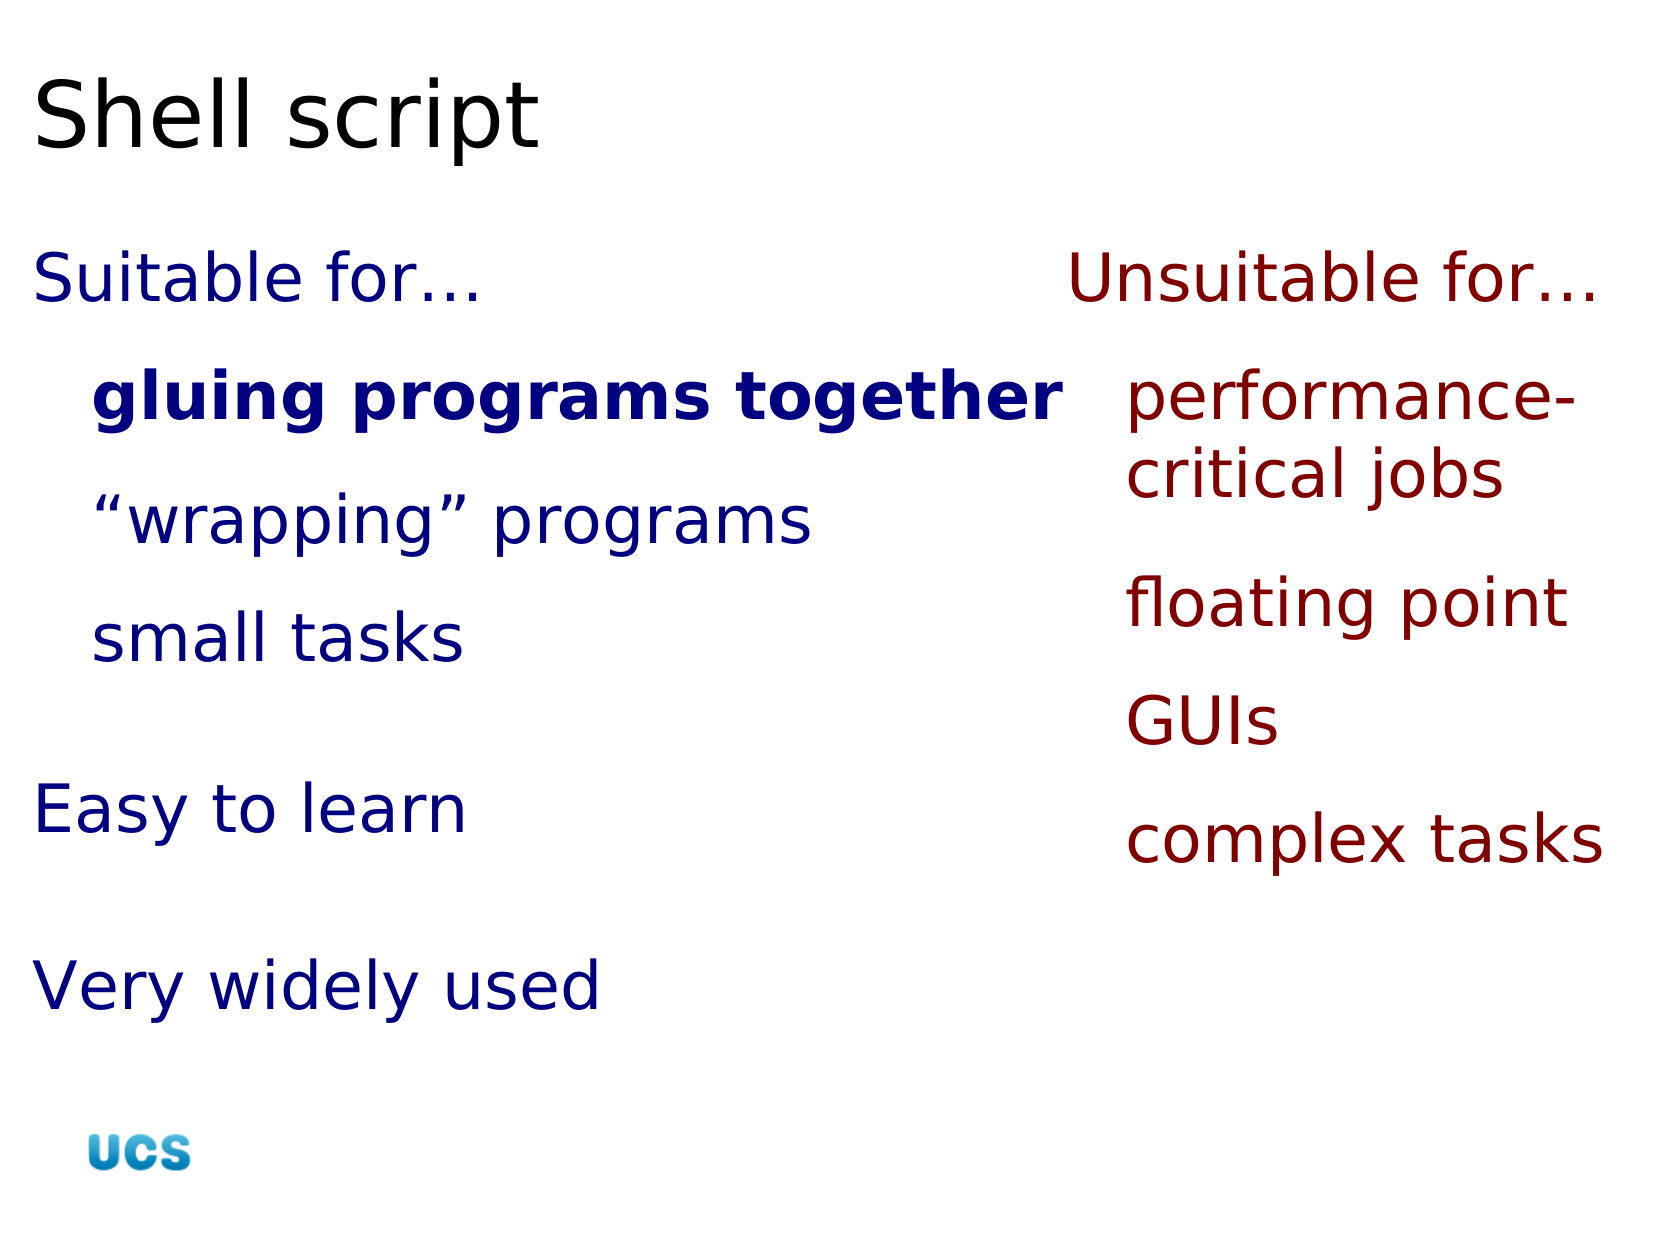

Shell script
Suitable for…
Unsuitable for…
gluing programs together
performance-
critical jobs
“wrapping” programs
floating point
small tasks
GUIs
Easy to learn
complex tasks
Very widely used